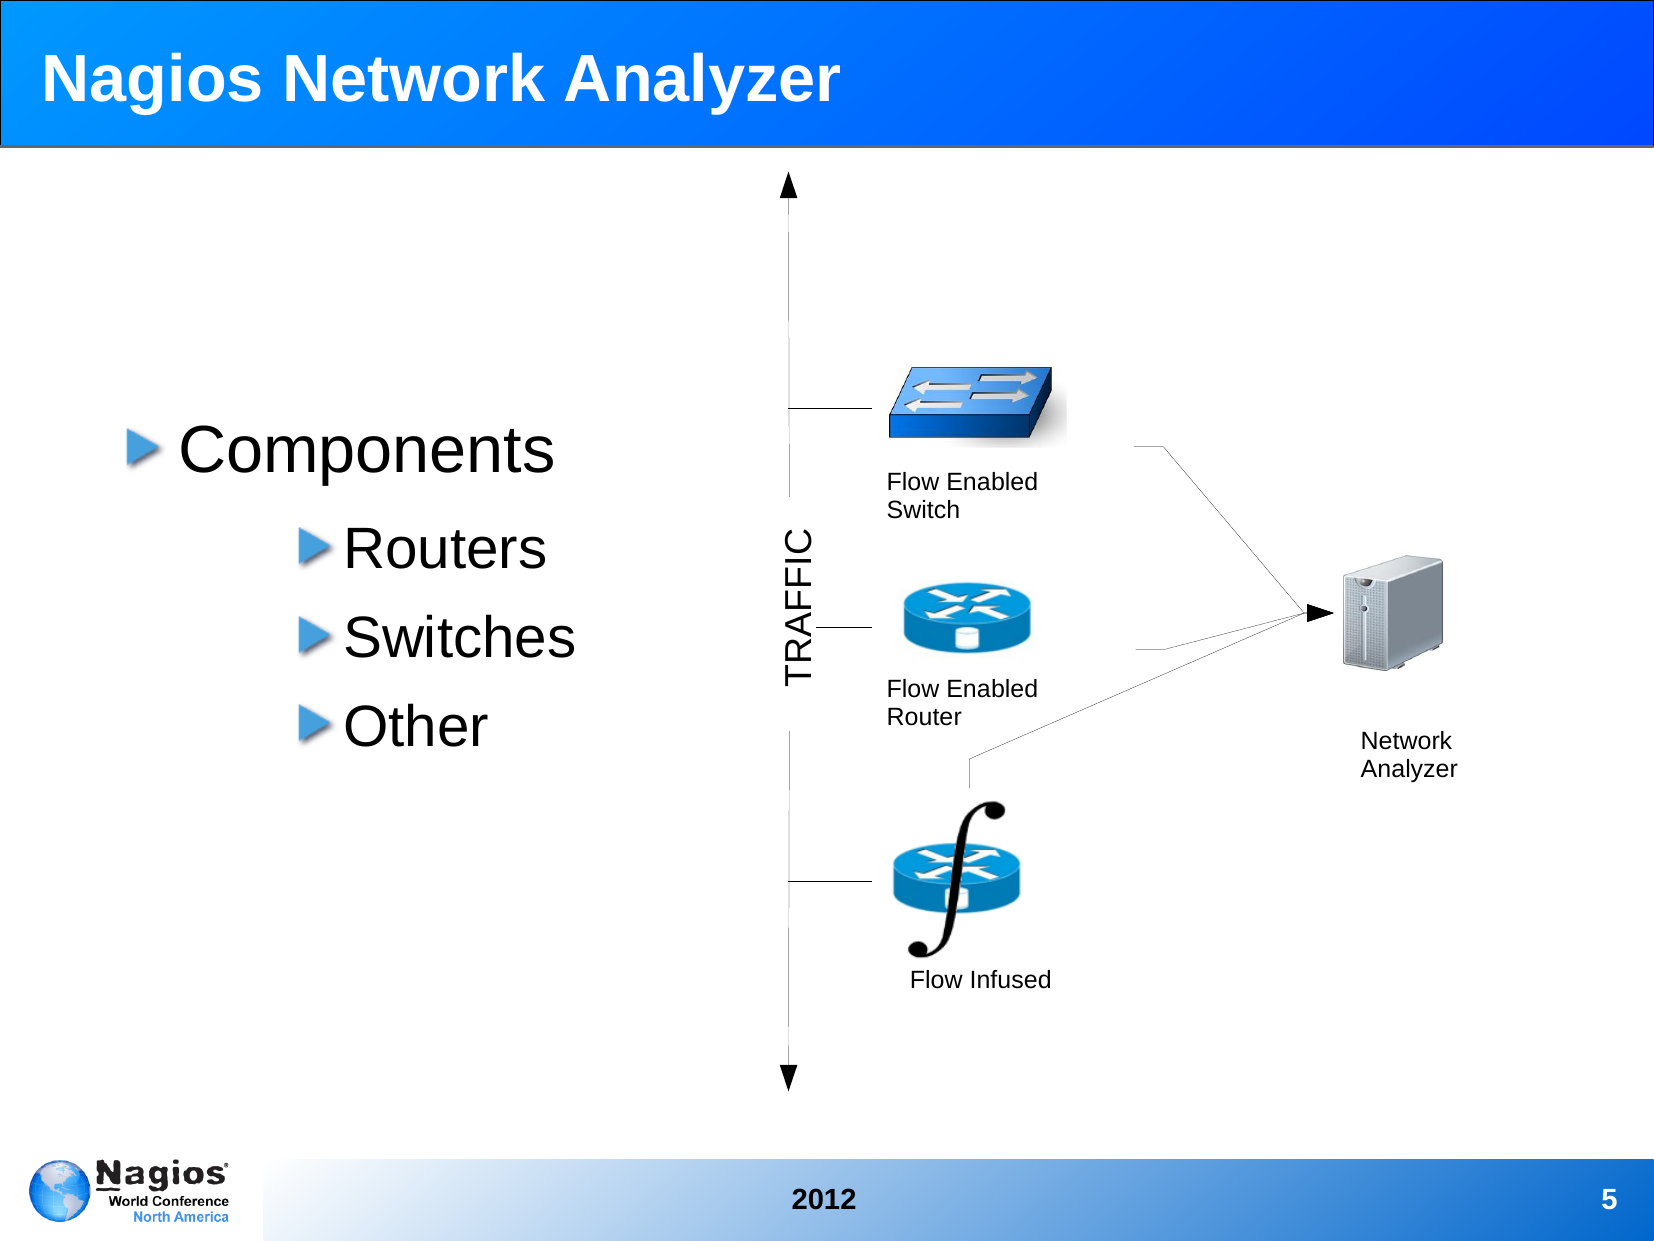

# Nagios Network Analyzer
Flow Enabled Switch
Flow Enabled Router
TRAFFIC
Network Analyzer
Flow Infused
Components
Routers
Switches
Other
2011
5